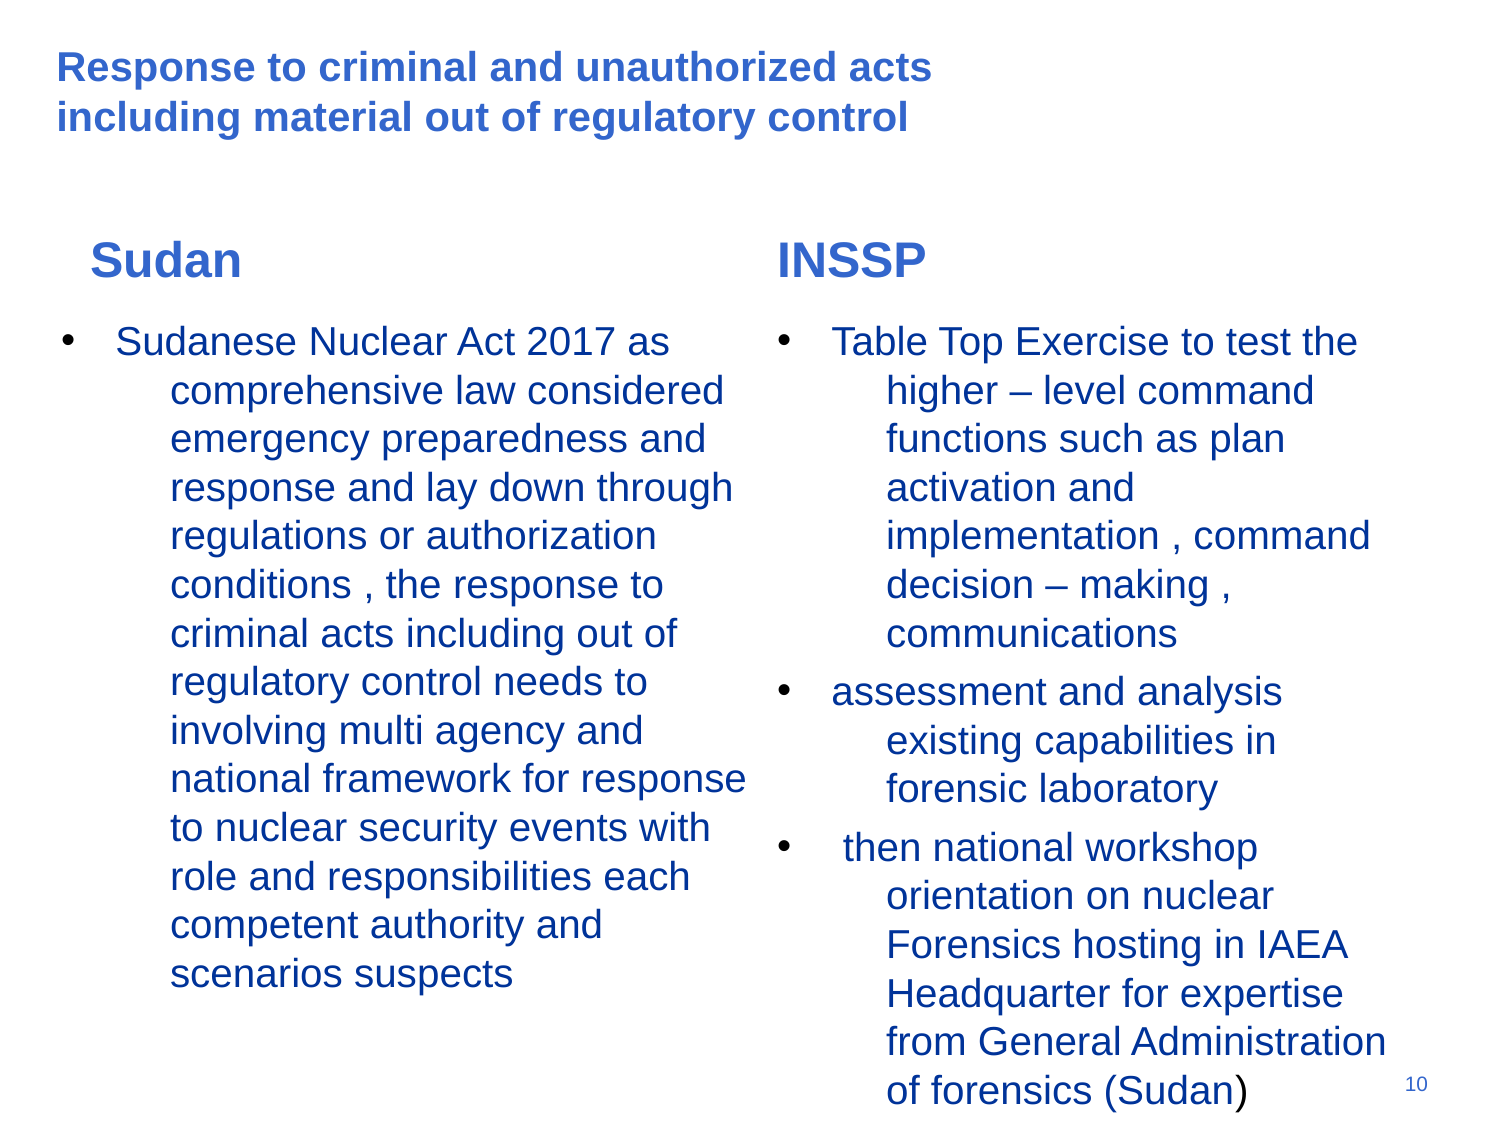

# Response to criminal and unauthorized acts including material out of regulatory control
Sudan
INSSP
Sudanese Nuclear Act 2017 as comprehensive law considered emergency preparedness and response and lay down through regulations or authorization conditions , the response to criminal acts including out of regulatory control needs to involving multi agency and national framework for response to nuclear security events with role and responsibilities each competent authority and scenarios suspects
Table Top Exercise to test the higher – level command functions such as plan activation and implementation , command decision – making , communications
assessment and analysis existing capabilities in forensic laboratory
 then national workshop orientation on nuclear Forensics hosting in IAEA Headquarter for expertise from General Administration of forensics (Sudan)